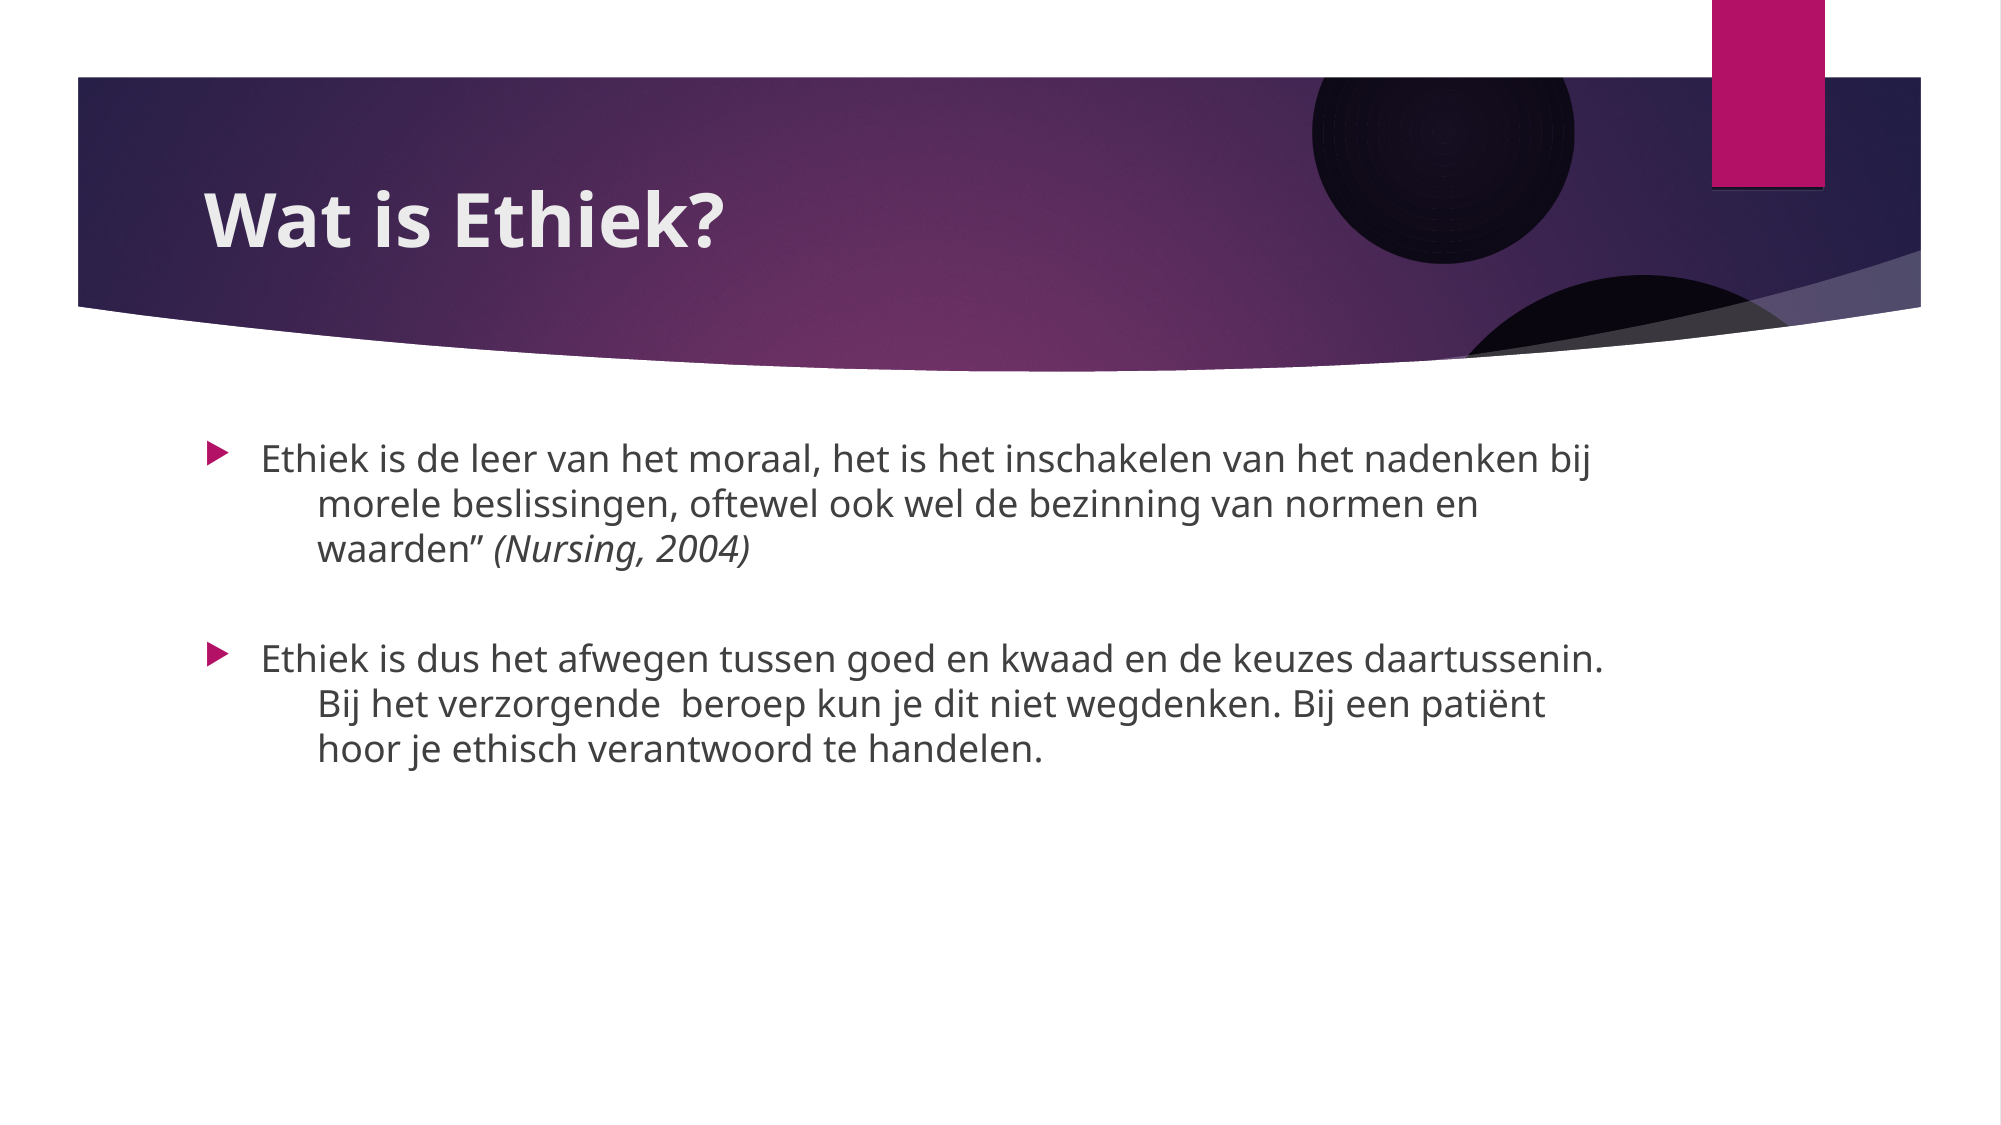

# Wat is Ethiek?
Ethiek is de leer van het moraal, het is het inschakelen van het nadenken bij morele beslissingen, oftewel ook wel de bezinning van normen en waarden” (Nursing, 2004)
Ethiek is dus het afwegen tussen goed en kwaad en de keuzes daartussenin. Bij het verzorgende beroep kun je dit niet wegdenken. Bij een patiënt hoor je ethisch verantwoord te handelen.